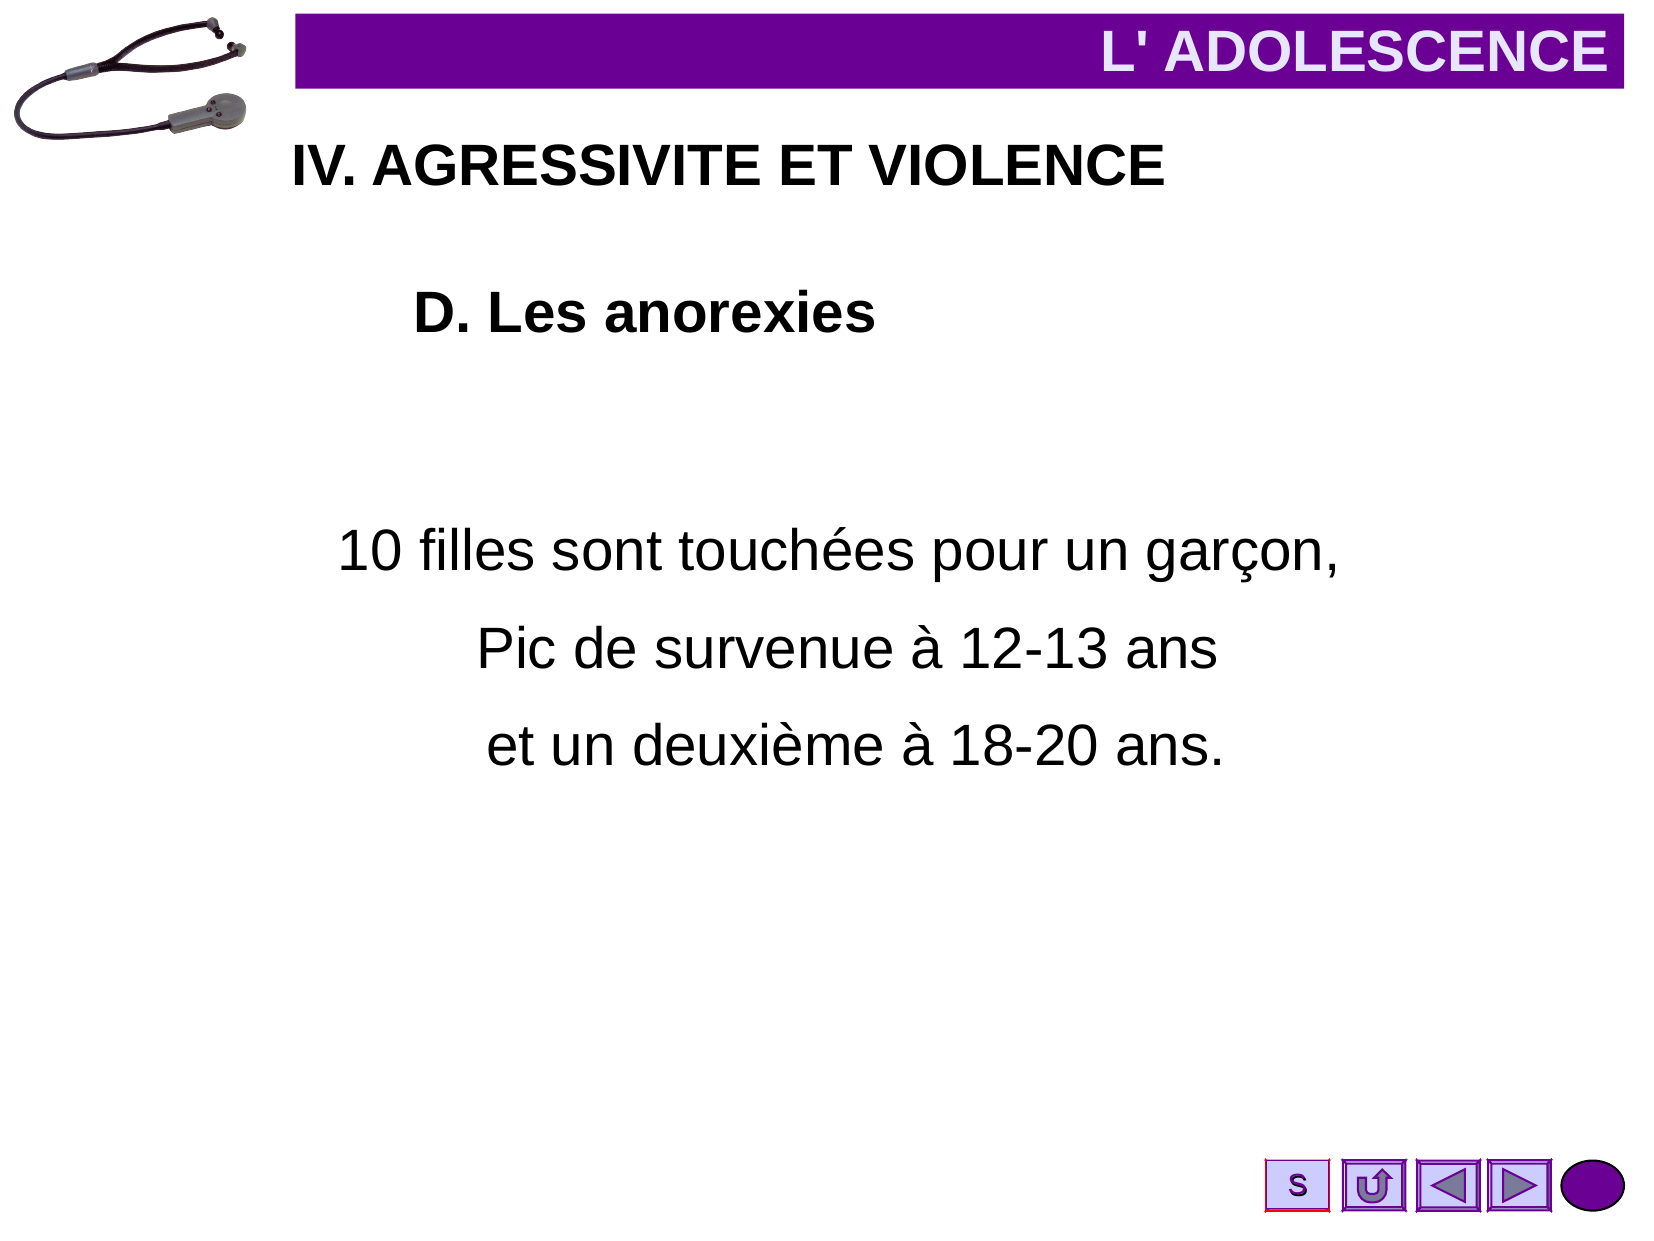

L' ADOLESCENCE
IV. AGRESSIVITE ET VIOLENCE
D. Les anorexies
10 filles sont touchées pour un garçon,
Pic de survenue à 12-13 ans
et un deuxième à 18-20 ans.